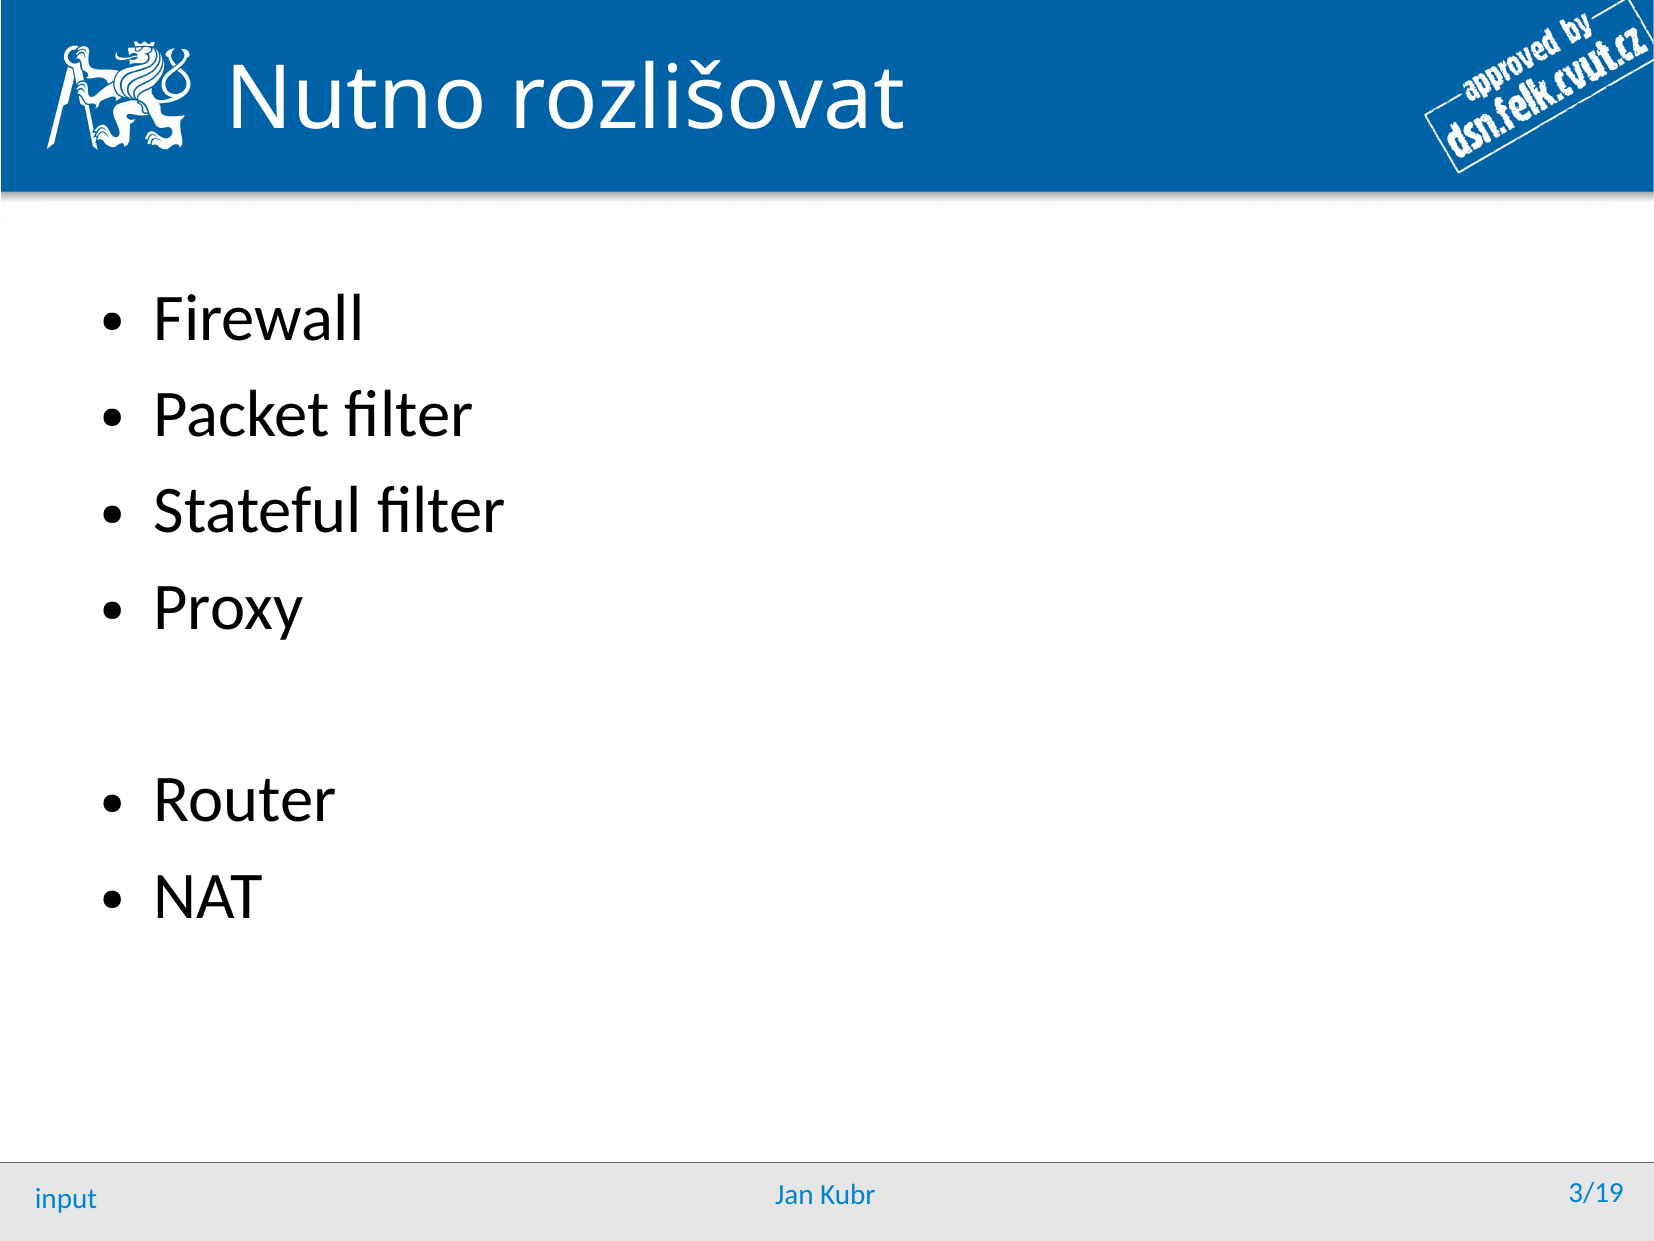

# Nutno rozlišovat
Firewall
Packet filter
Stateful filter
Proxy
Router
NAT
3
Jan Kubr
02/2006